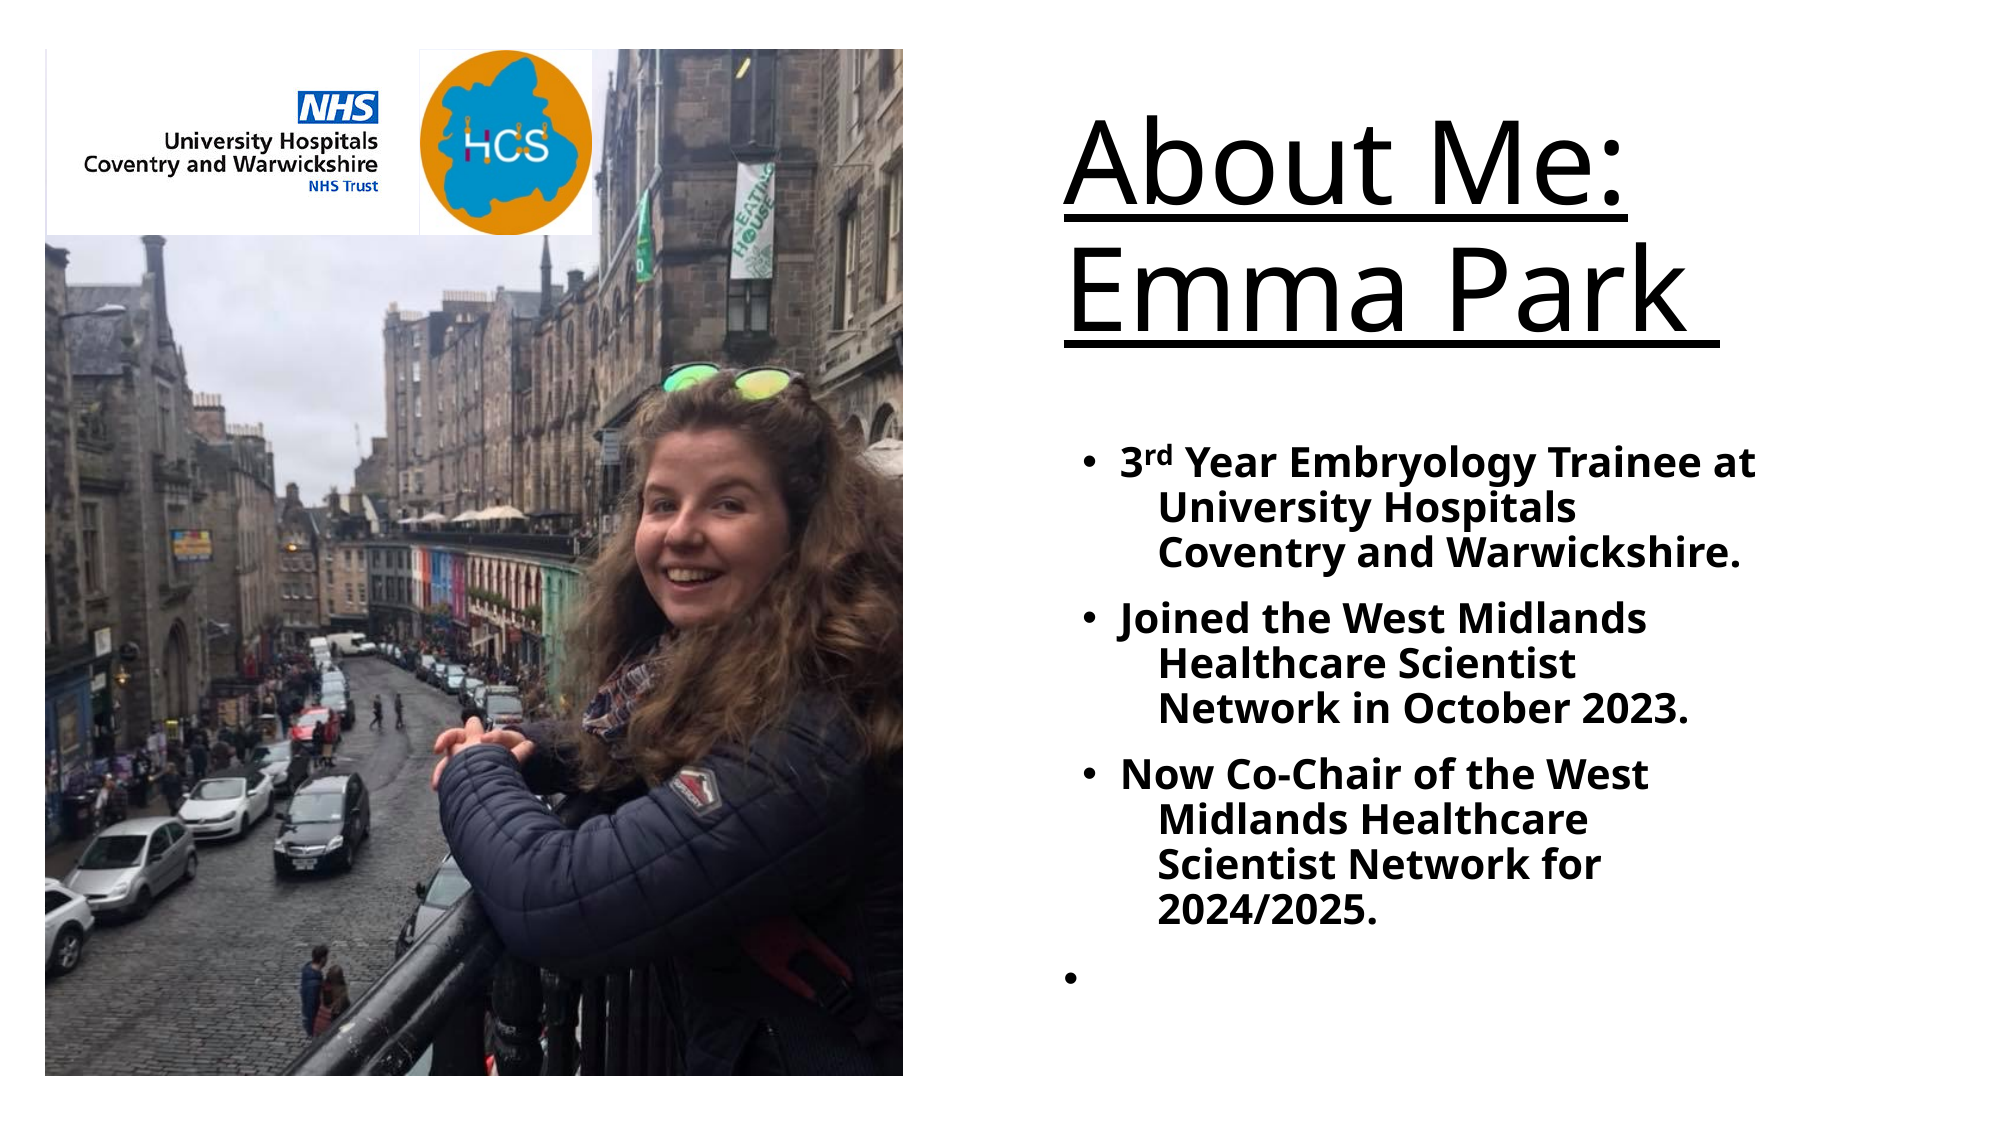

# About Me: Emma Park
3rd Year Embryology Trainee at University Hospitals Coventry and Warwickshire.
Joined the West Midlands Healthcare Scientist Network in October 2023.
Now Co-Chair of the West Midlands Healthcare Scientist Network for 2024/2025.